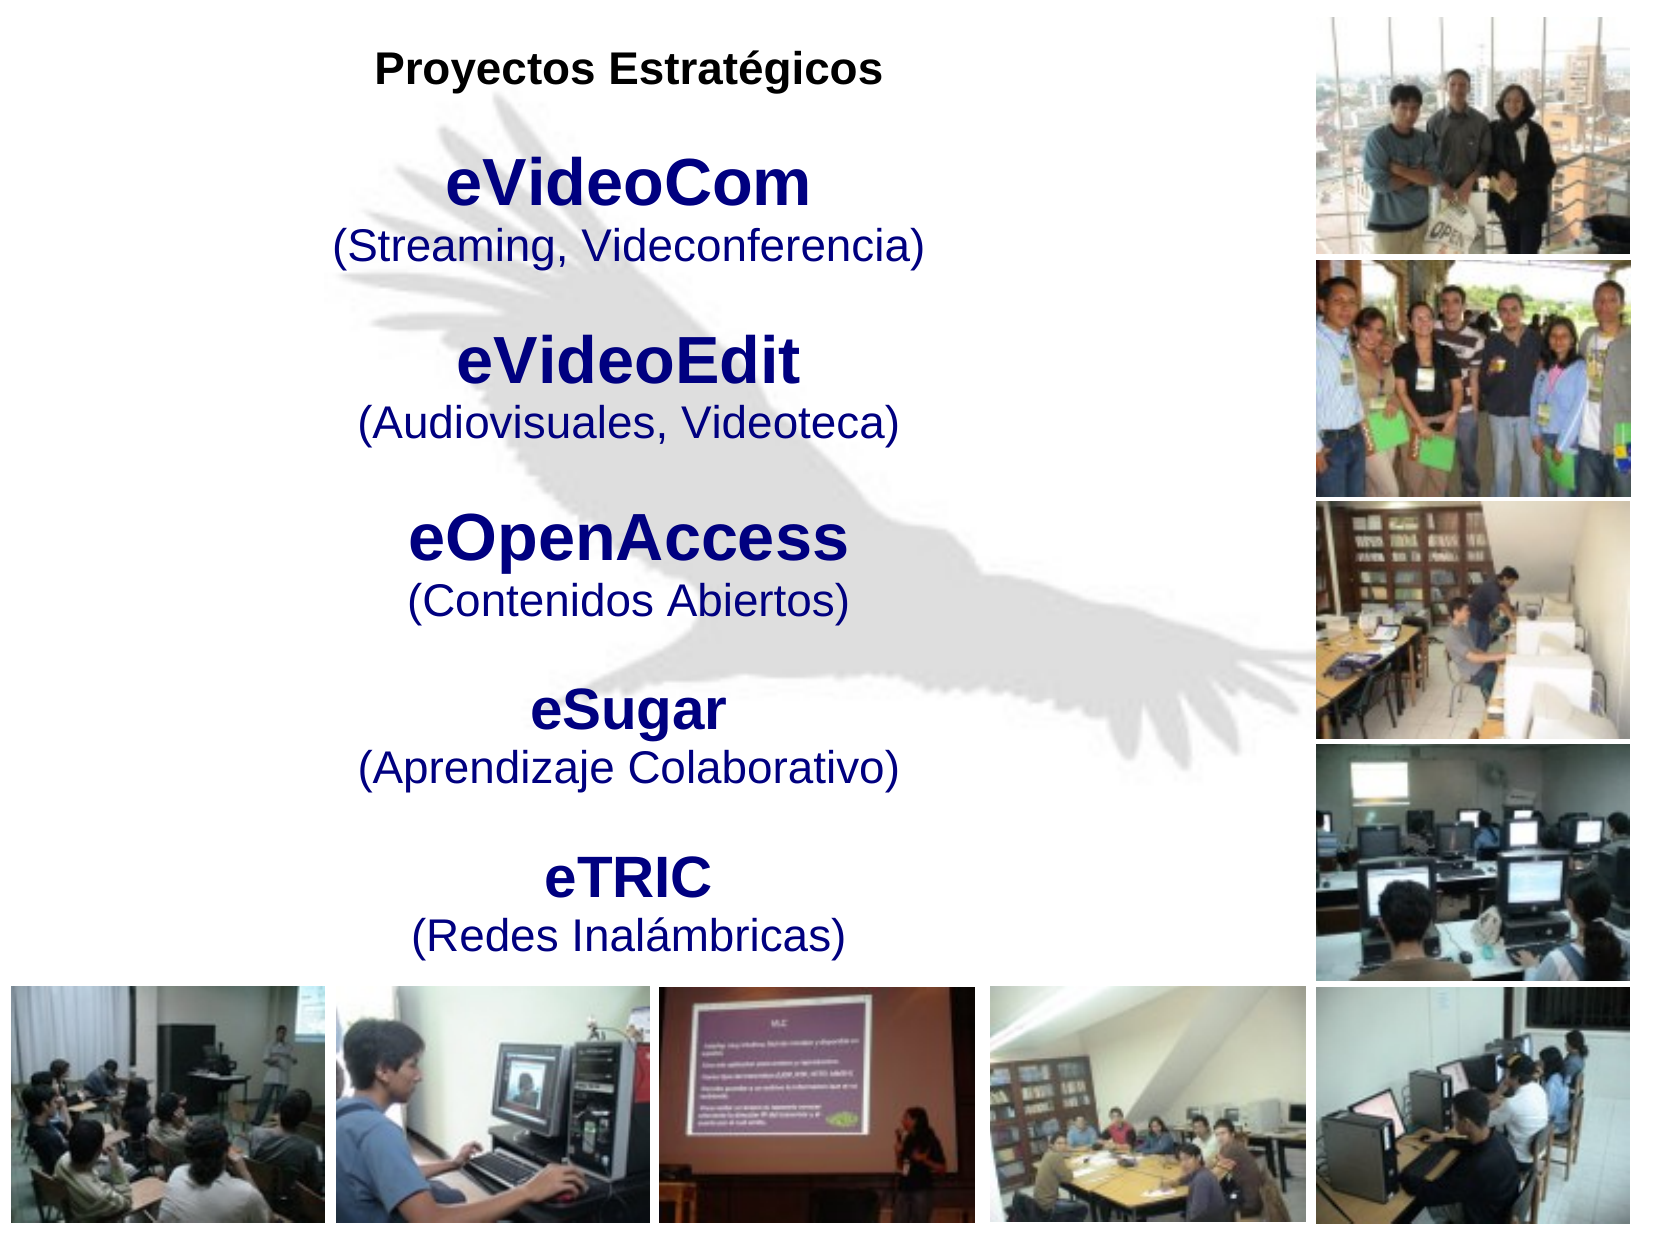

Proyectos Estratégicos
eVideoCom
(Streaming, Videconferencia)
eVideoEdit
(Audiovisuales, Videoteca)
eOpenAccess
(Contenidos Abiertos)
eSugar
(Aprendizaje Colaborativo)
eTRIC
(Redes Inalámbricas)